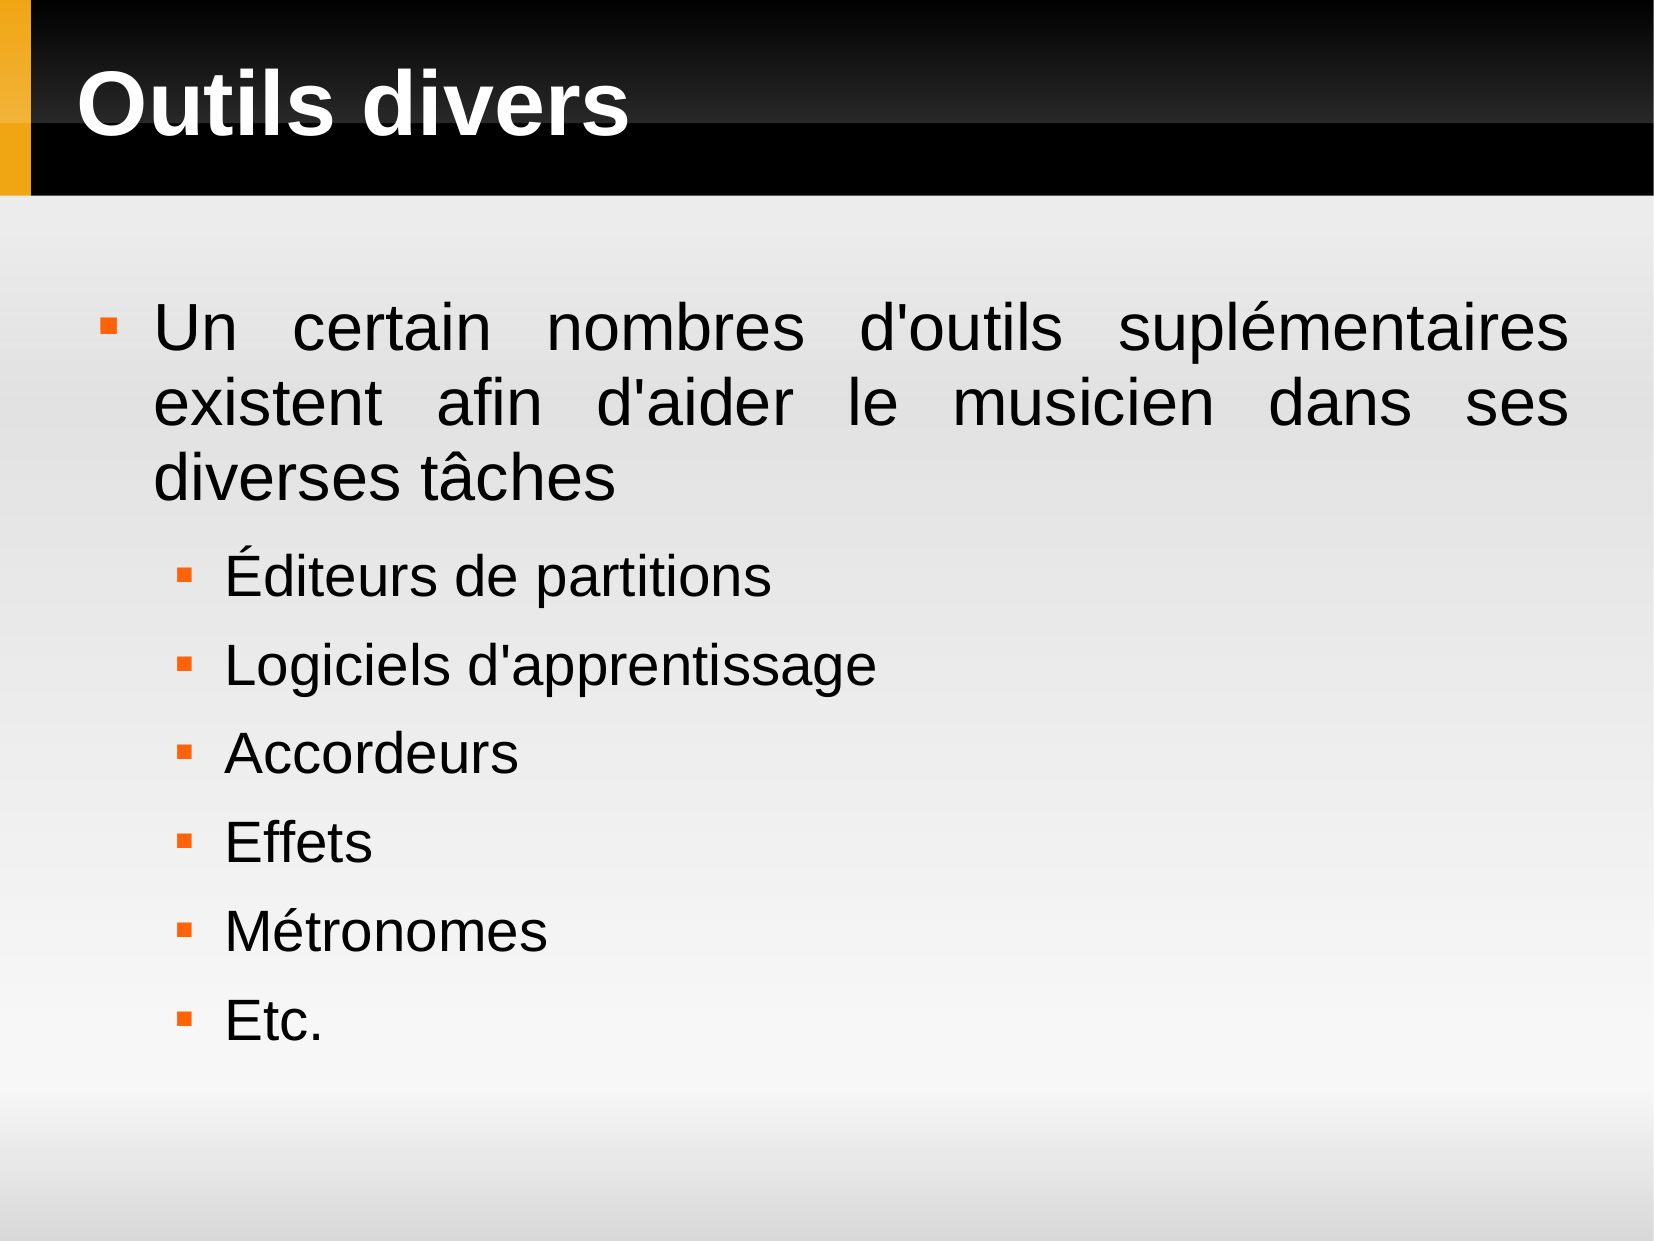

# Outils divers
Un certain nombres d'outils suplémentaires existent afin d'aider le musicien dans ses diverses tâches
Éditeurs de partitions
Logiciels d'apprentissage
Accordeurs
Effets
Métronomes
Etc.